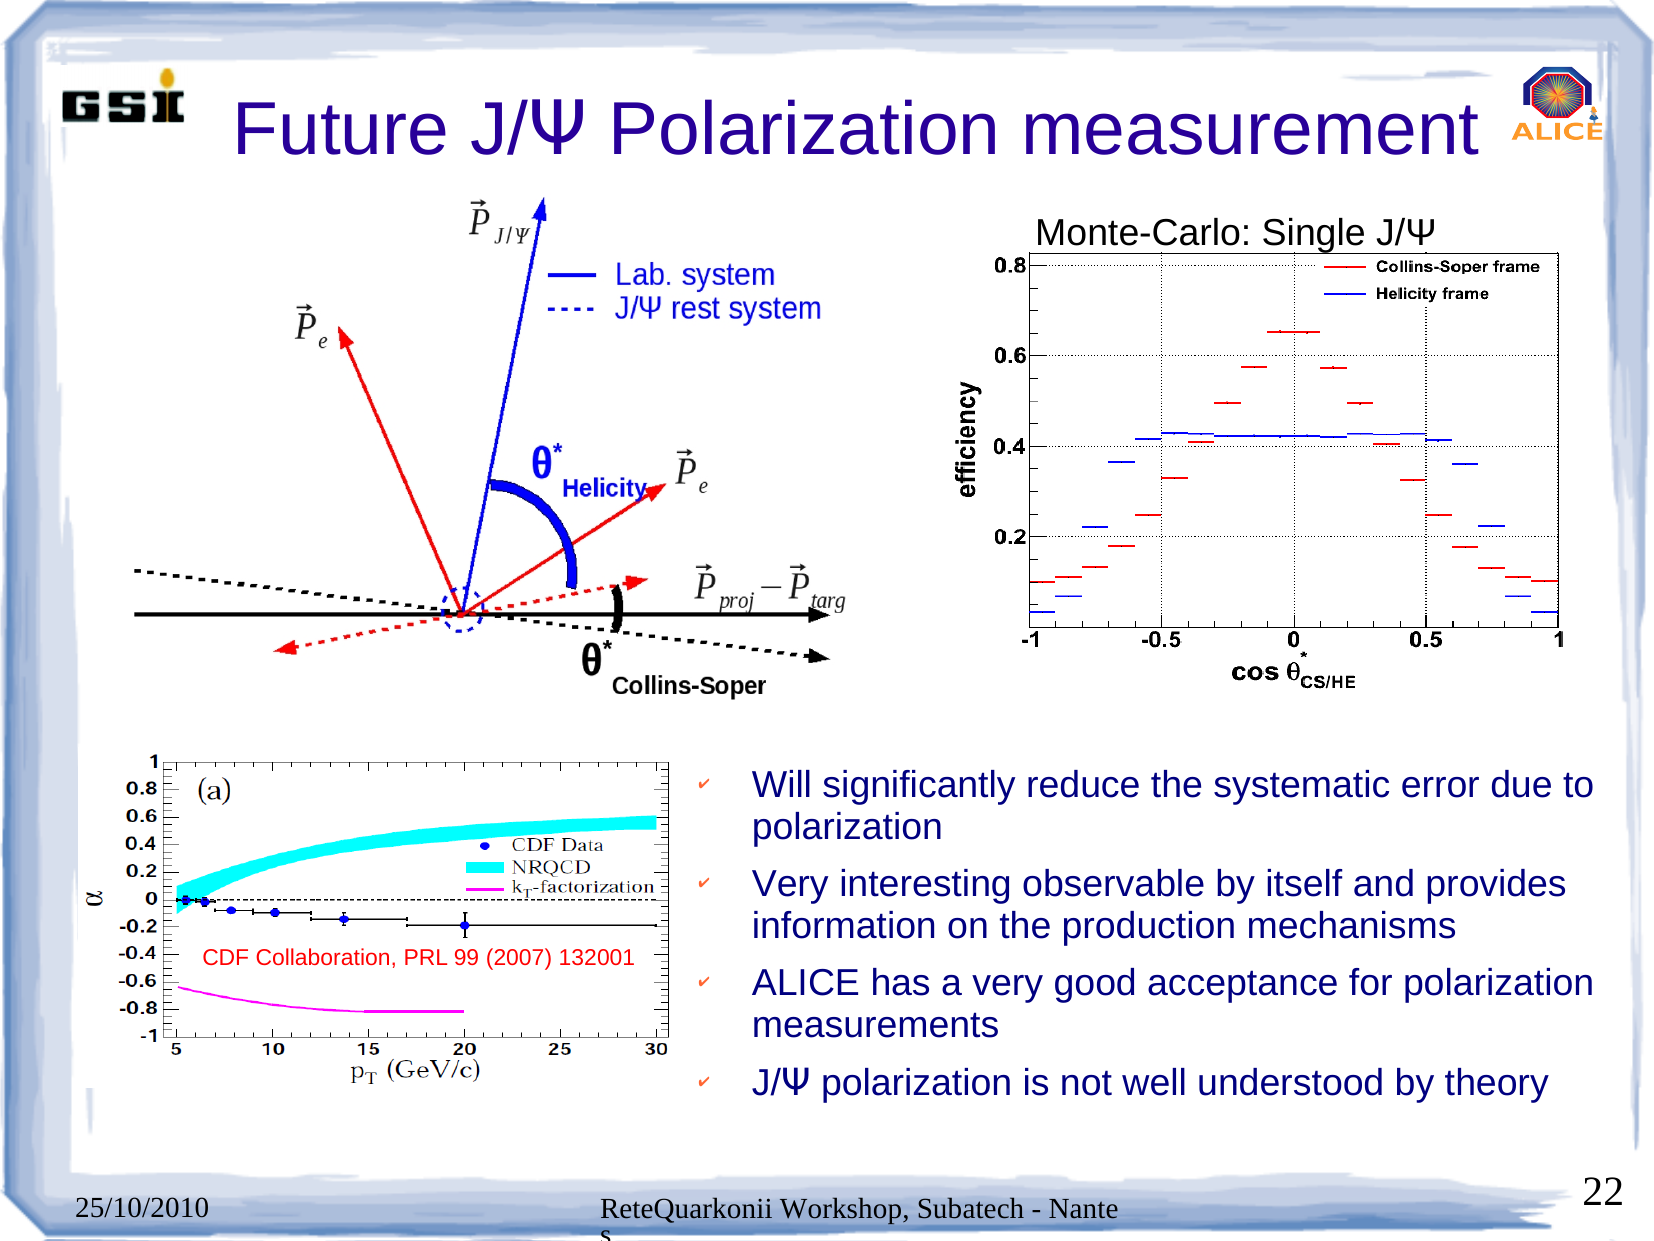

# Future J/Ψ Polarization measurement
Monte-Carlo: Single J/Ψ
Will significantly reduce the systematic error due to polarization
Very interesting observable by itself and provides information on the production mechanisms
ALICE has a very good acceptance for polarization measurements
J/Ψ polarization is not well understood by theory
CDF Collaboration, PRL 99 (2007) 132001
22
25/10/2010
ReteQuarkonii Workshop, Subatech - Nantes